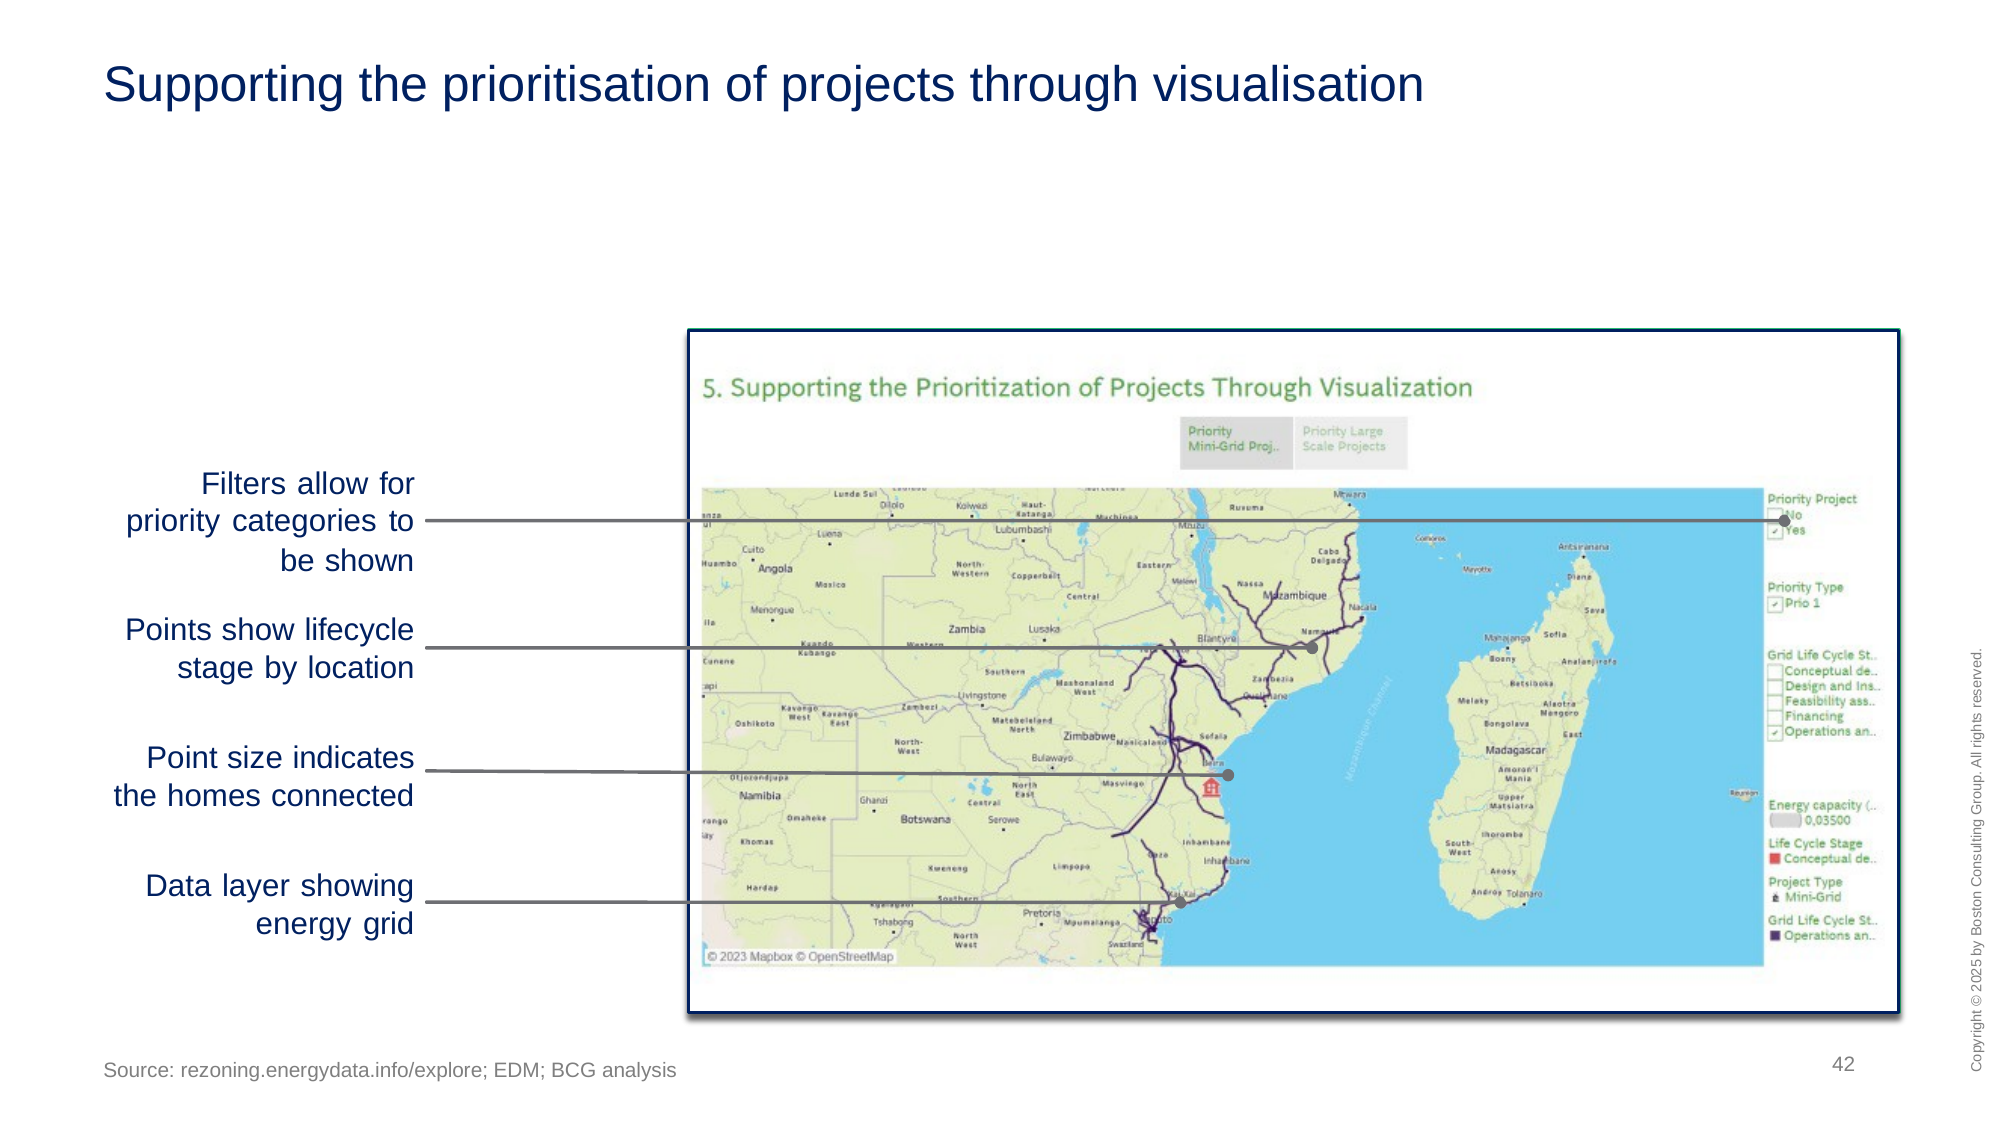

# Supporting the prioritisation of projects through visualisation
Filters allow for priority categories to
be shown
Points show lifecycle stage by location
Point size indicates the homes connected
Data layer showing
energy grid
Source: rezoning.energydata.info/explore; EDM; BCG analysis